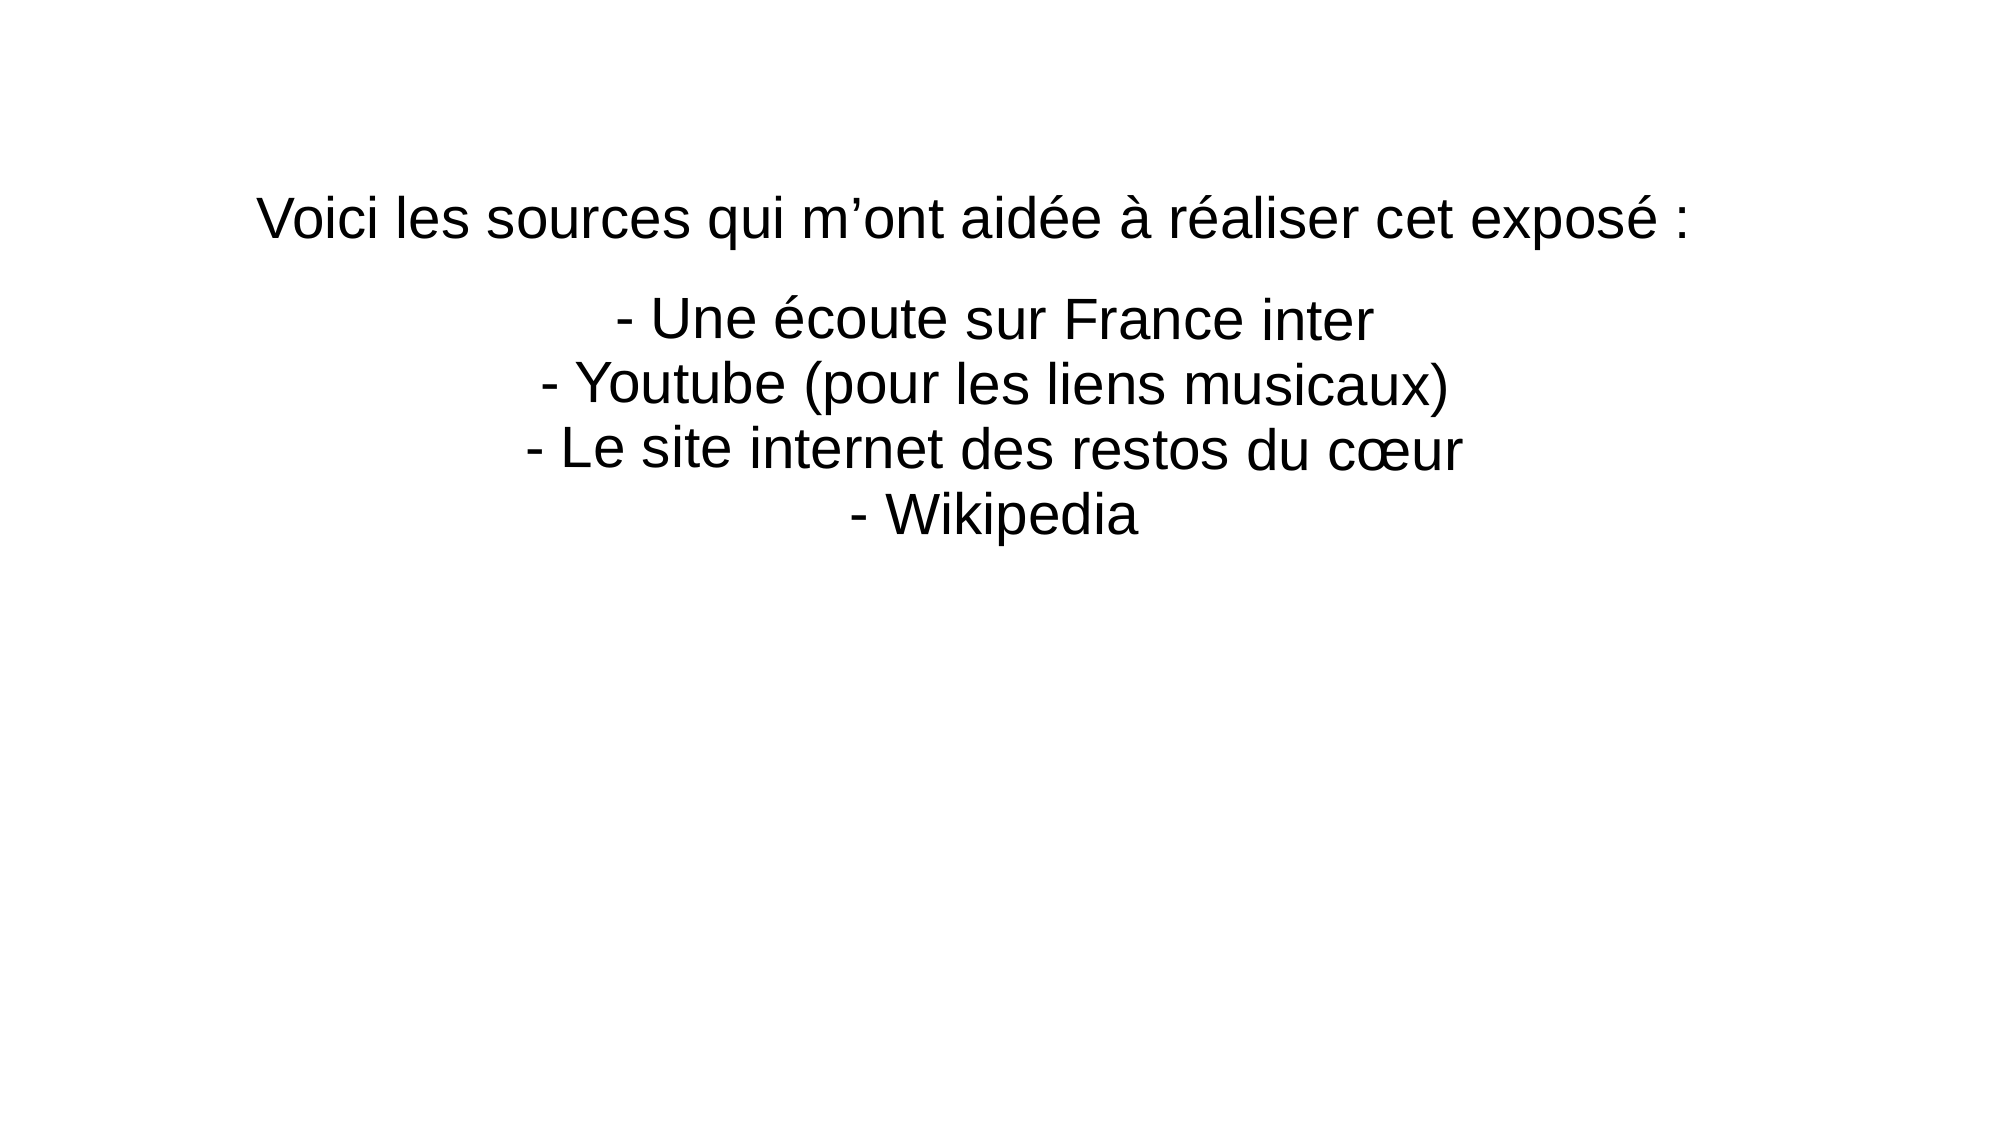

Voici les sources qui m’ont aidée à réaliser cet exposé :
# - Une écoute sur France inter - Youtube (pour les liens musicaux) - Le site internet des restos du cœur - Wikipedia